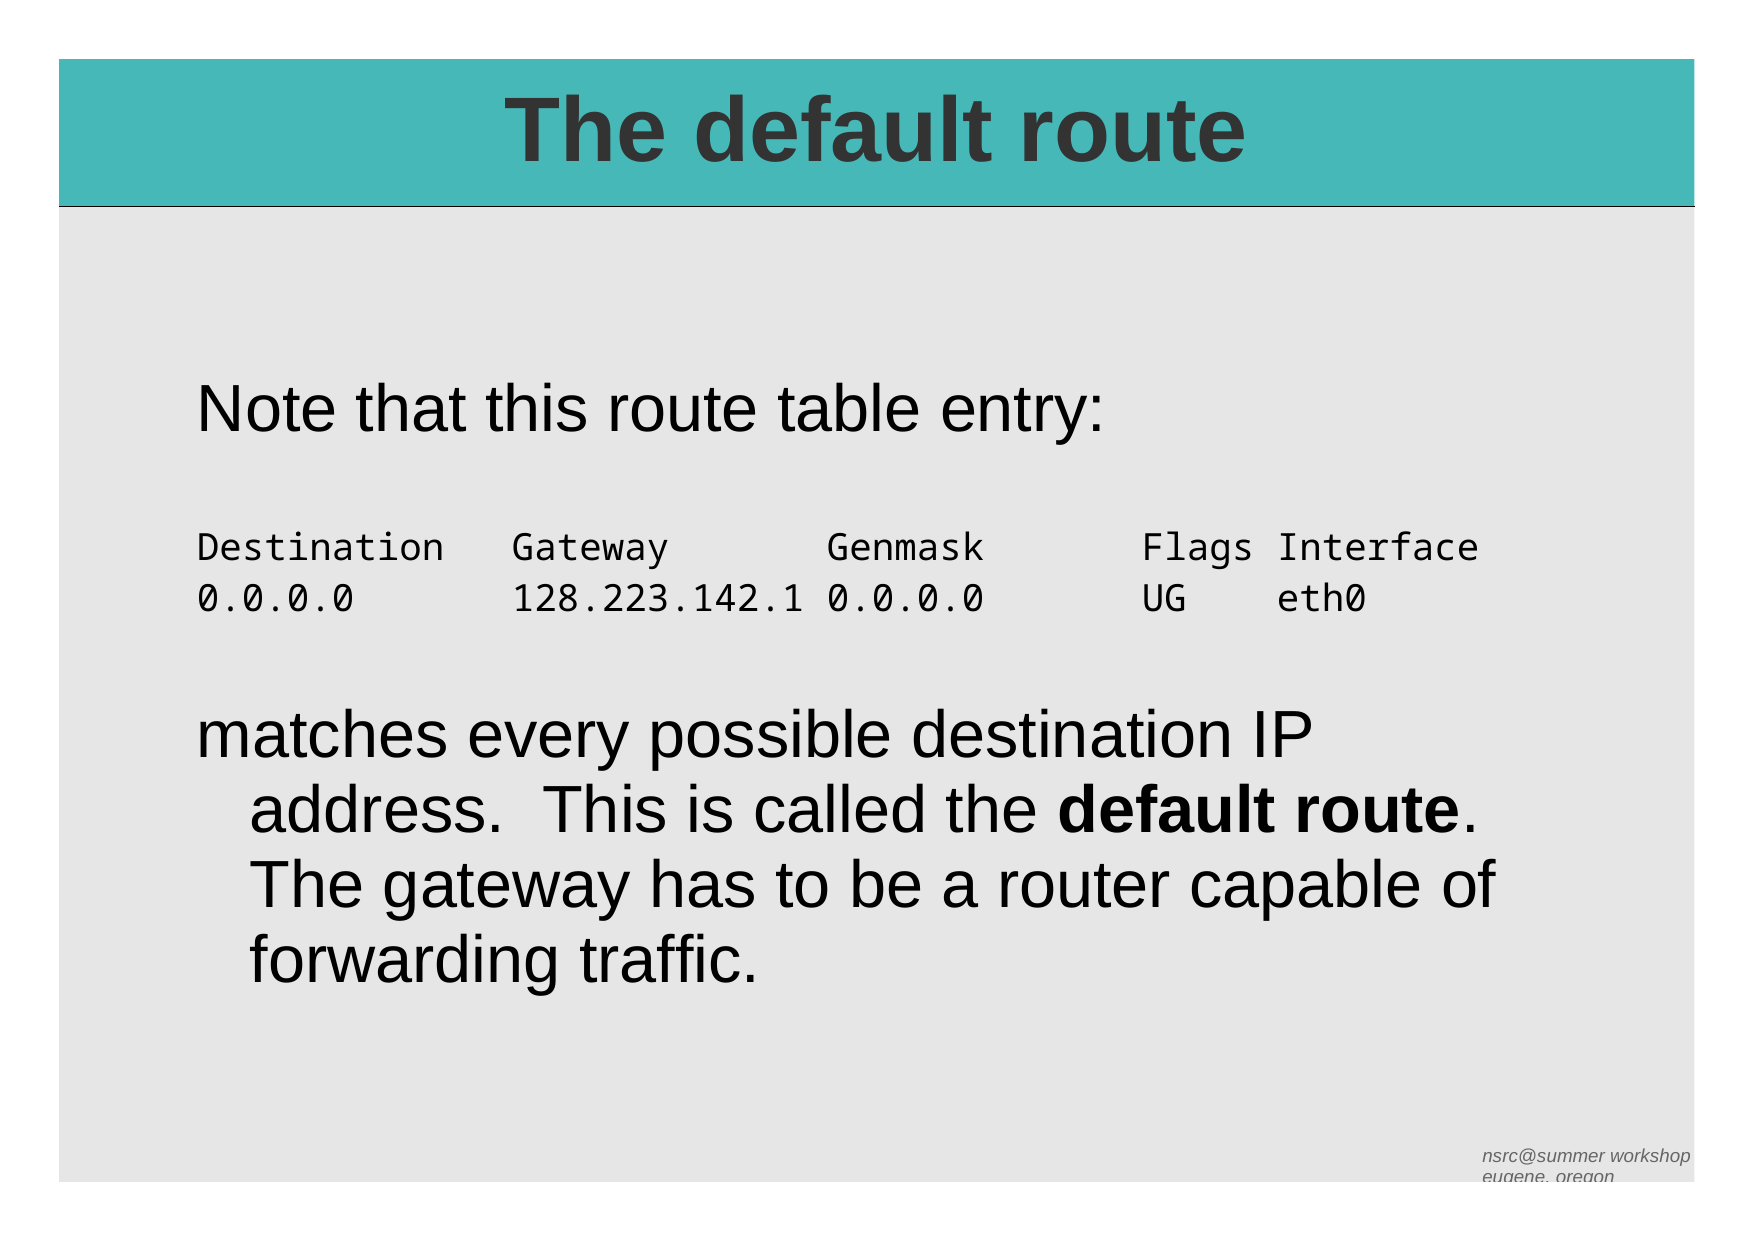

# The default route
Note that this route table entry:
Destination Gateway Genmask Flags Interface
0.0.0.0 128.223.142.1 0.0.0.0 UG eth0
matches every possible destination IP address. This is called the default route. The gateway has to be a router capable of forwarding traffic.